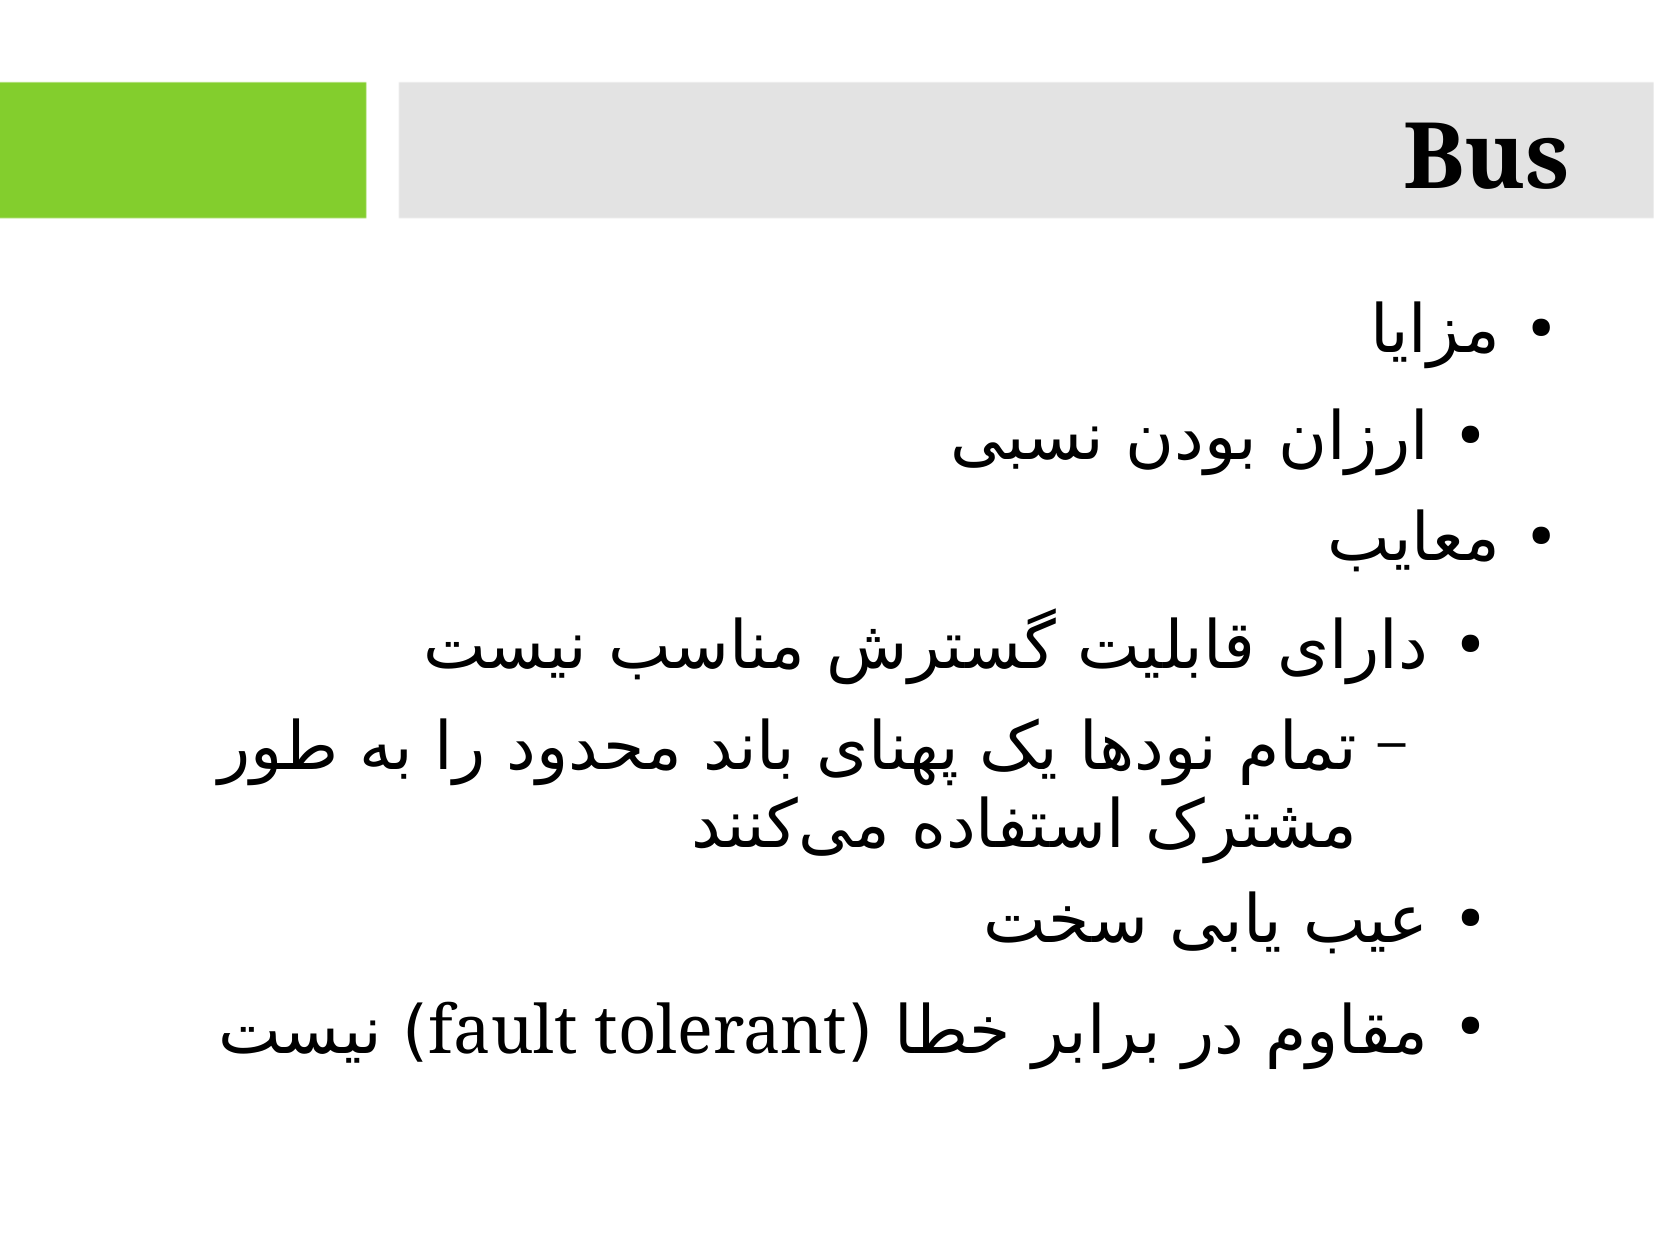

# Bus
مزایا
ارزان بودن نسبی
معایب
دارای قابلیت گسترش مناسب نیست
تمام نودها یک پهنای باند محدود را به طور مشترک استفاده می‌کنند
عیب یابی سخت
مقاوم در برابر خطا (fault tolerant) نیست